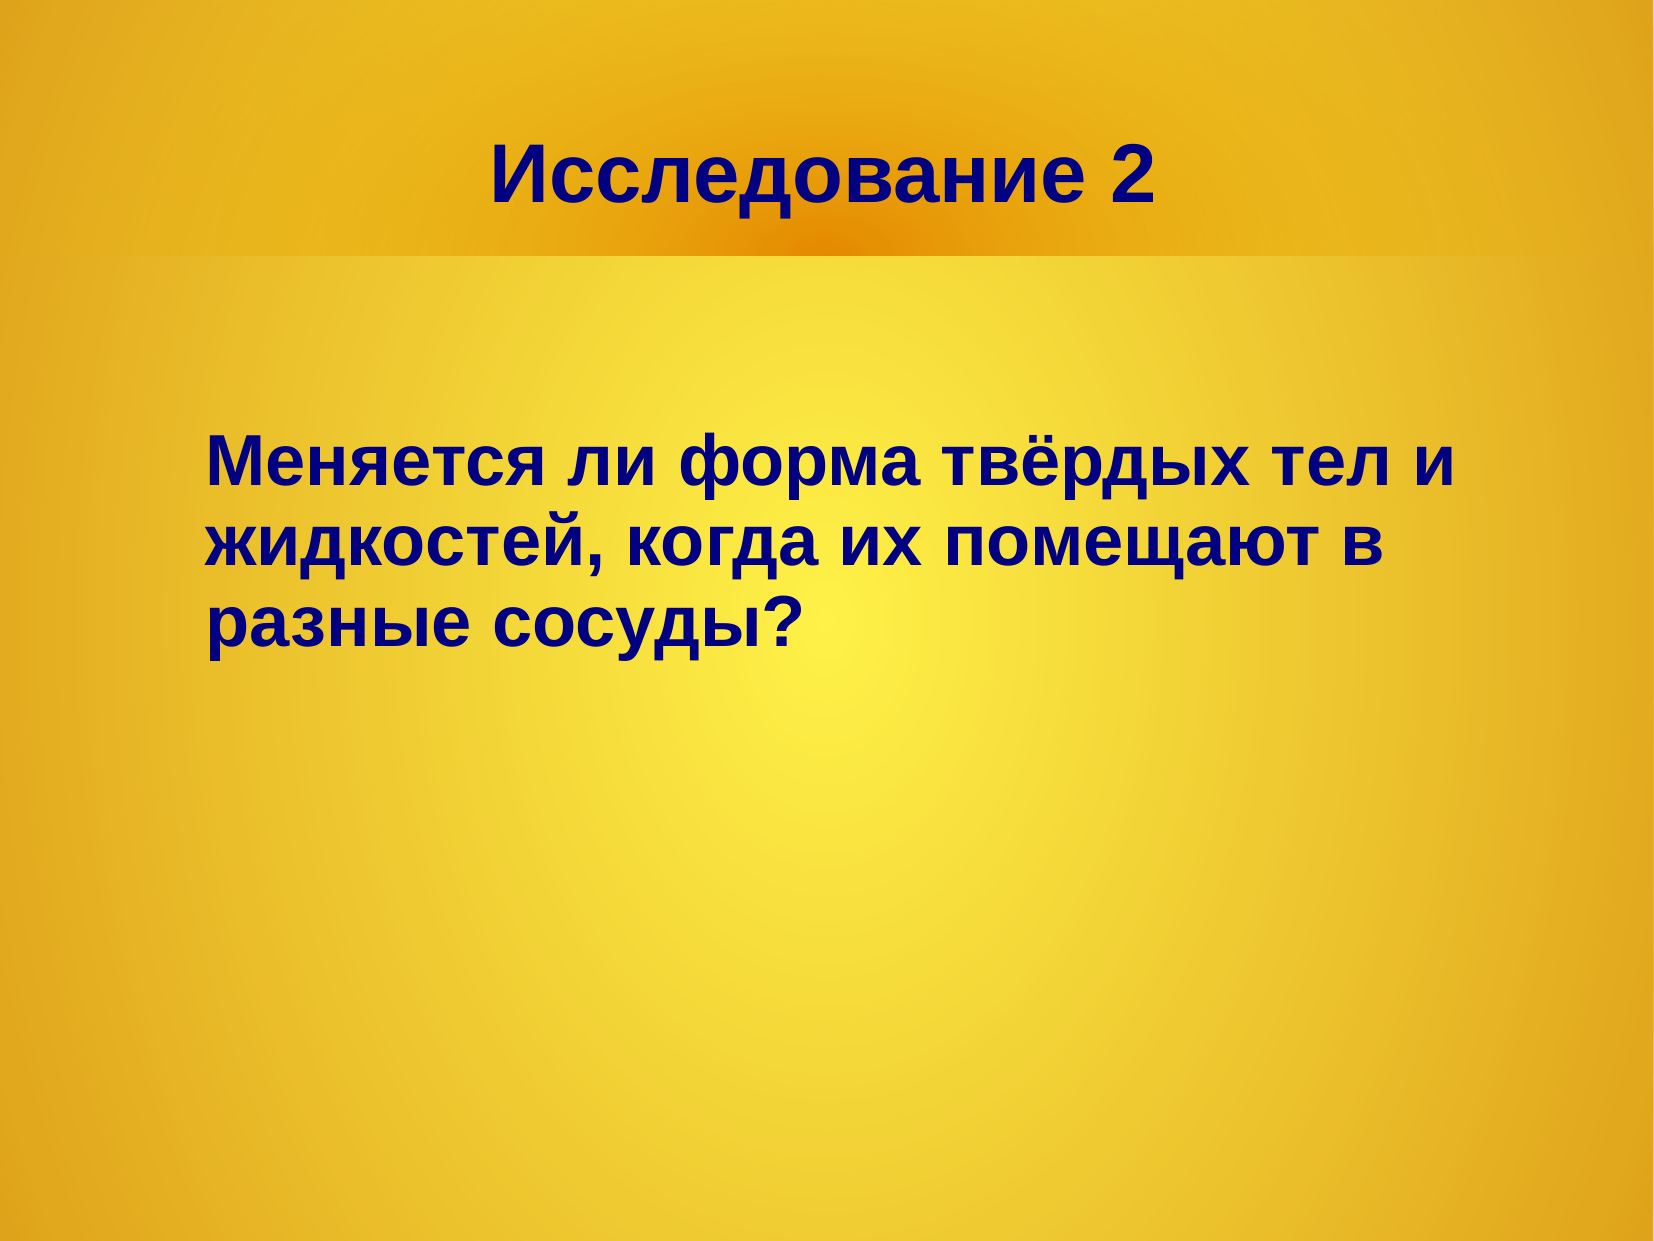

# Исследование 2
Меняется ли форма твёрдых тел и жидкостей, когда их помещают в разные сосуды?